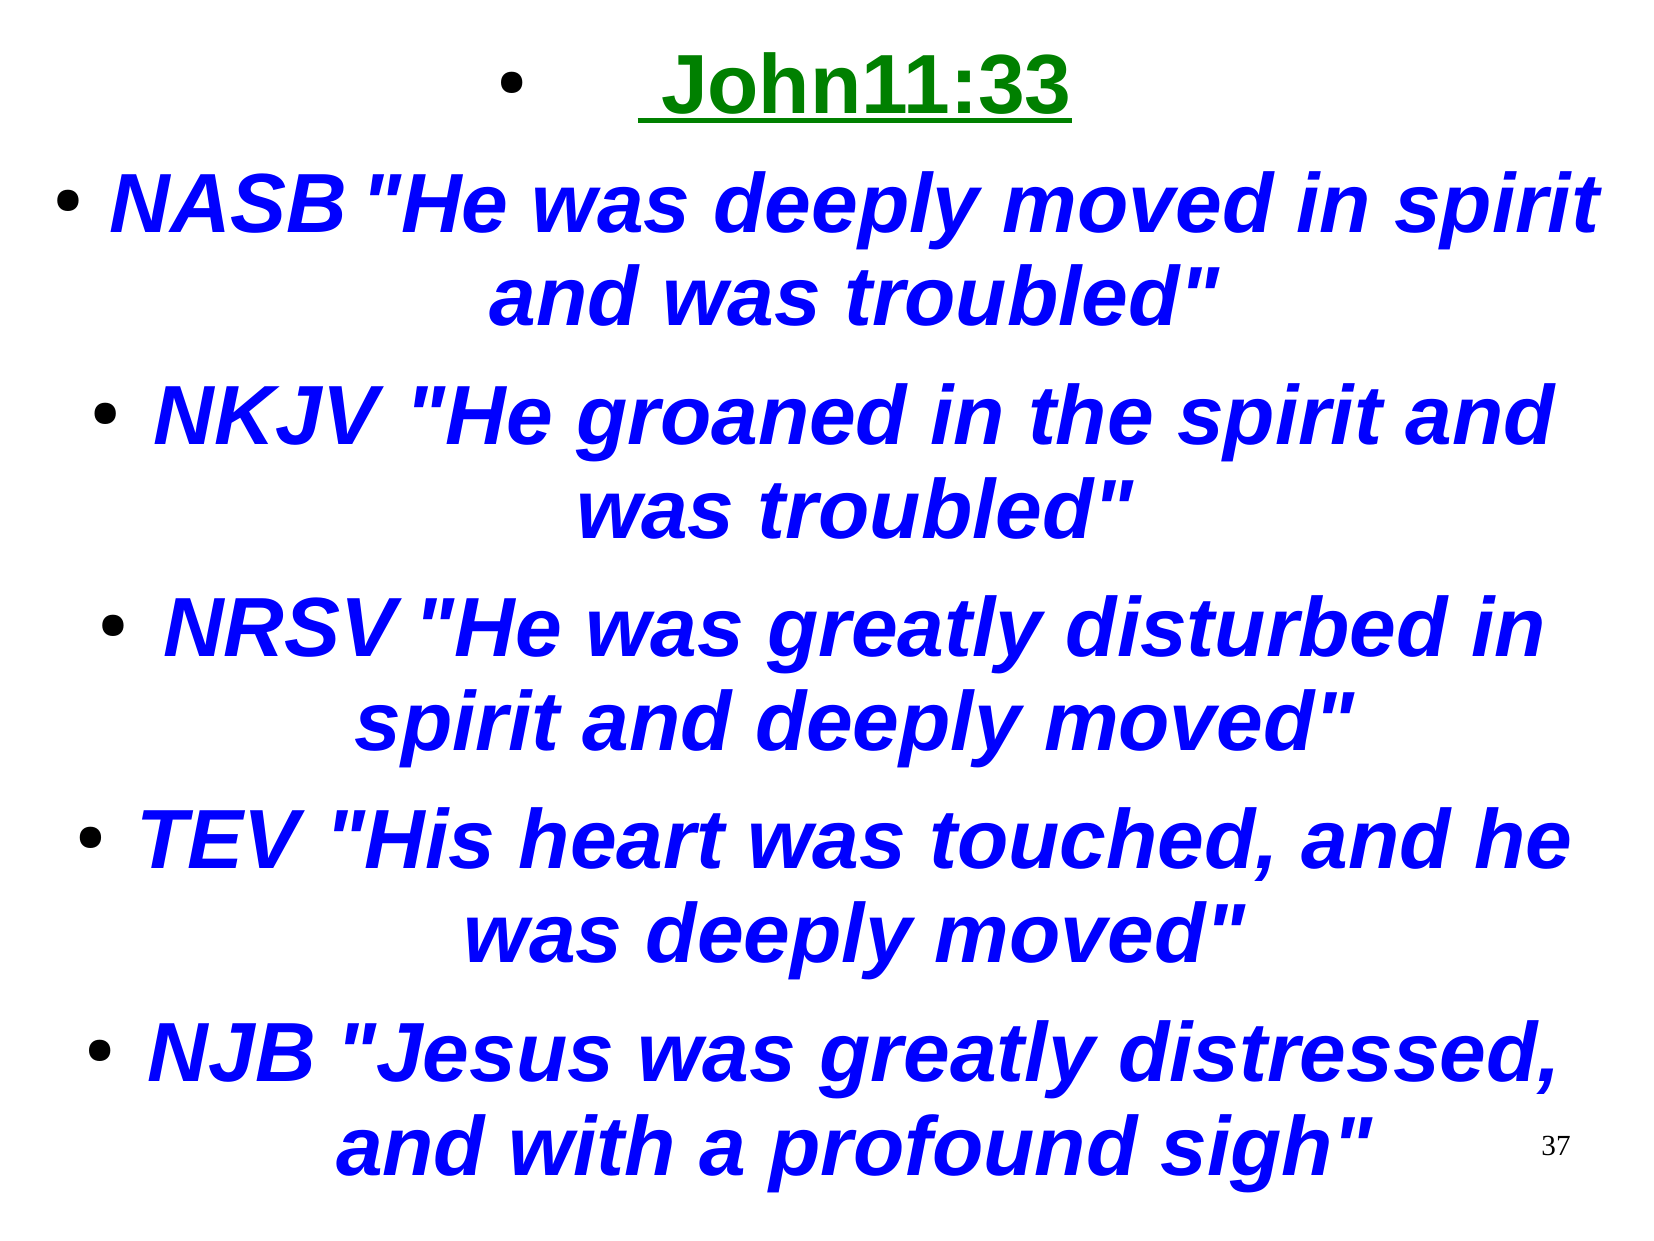

# John11:33
NASB	"He was deeply moved in spirit and was troubled"
NKJV	"He groaned in the spirit and was troubled"
NRSV	"He was greatly disturbed in spirit and deeply moved"
TEV	"His heart was touched, and he was deeply moved"
NJB	"Jesus was greatly distressed, and with a profound sigh"
37